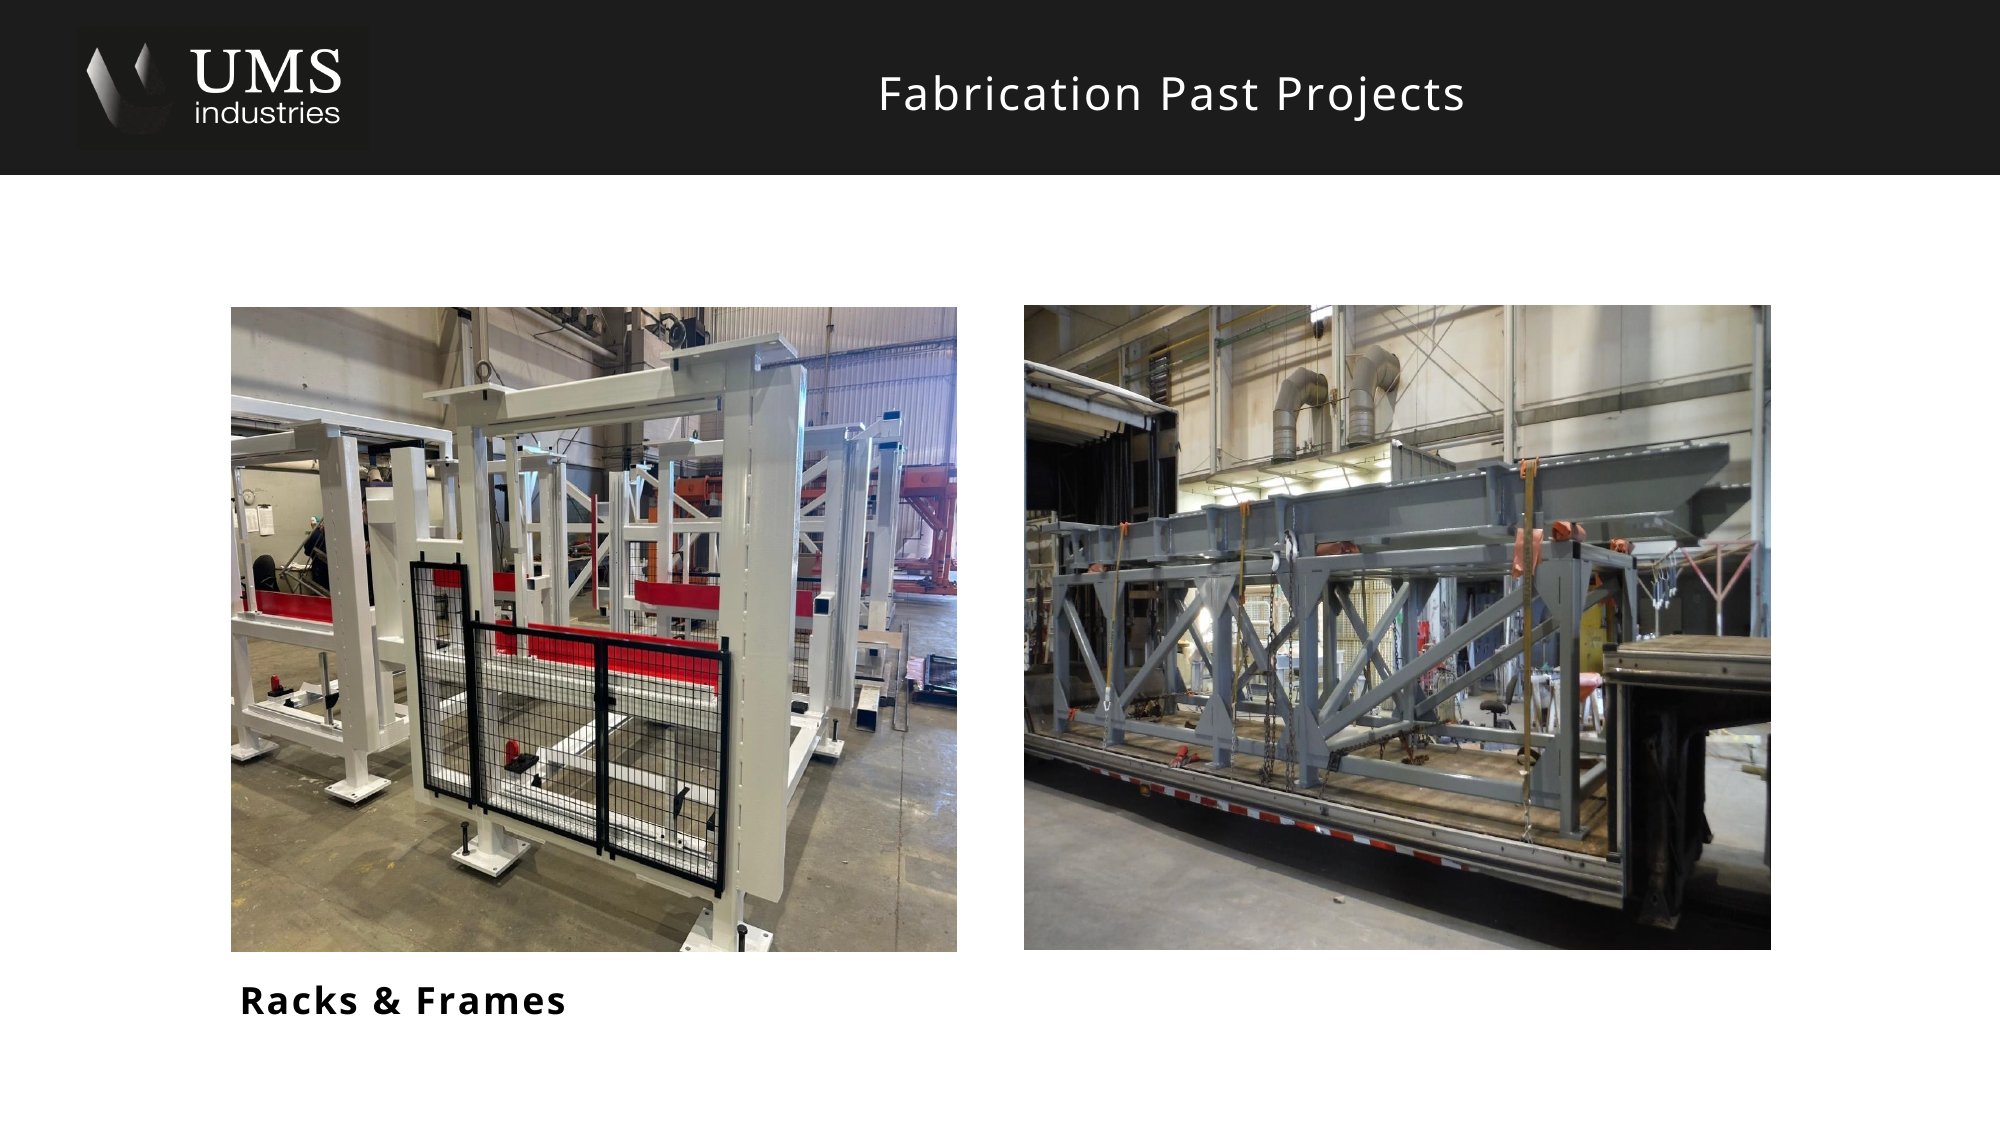

# FABRICATION PAST PROJECTS
Fabrication Past Projects
Frame
Racks
Racks & Frames